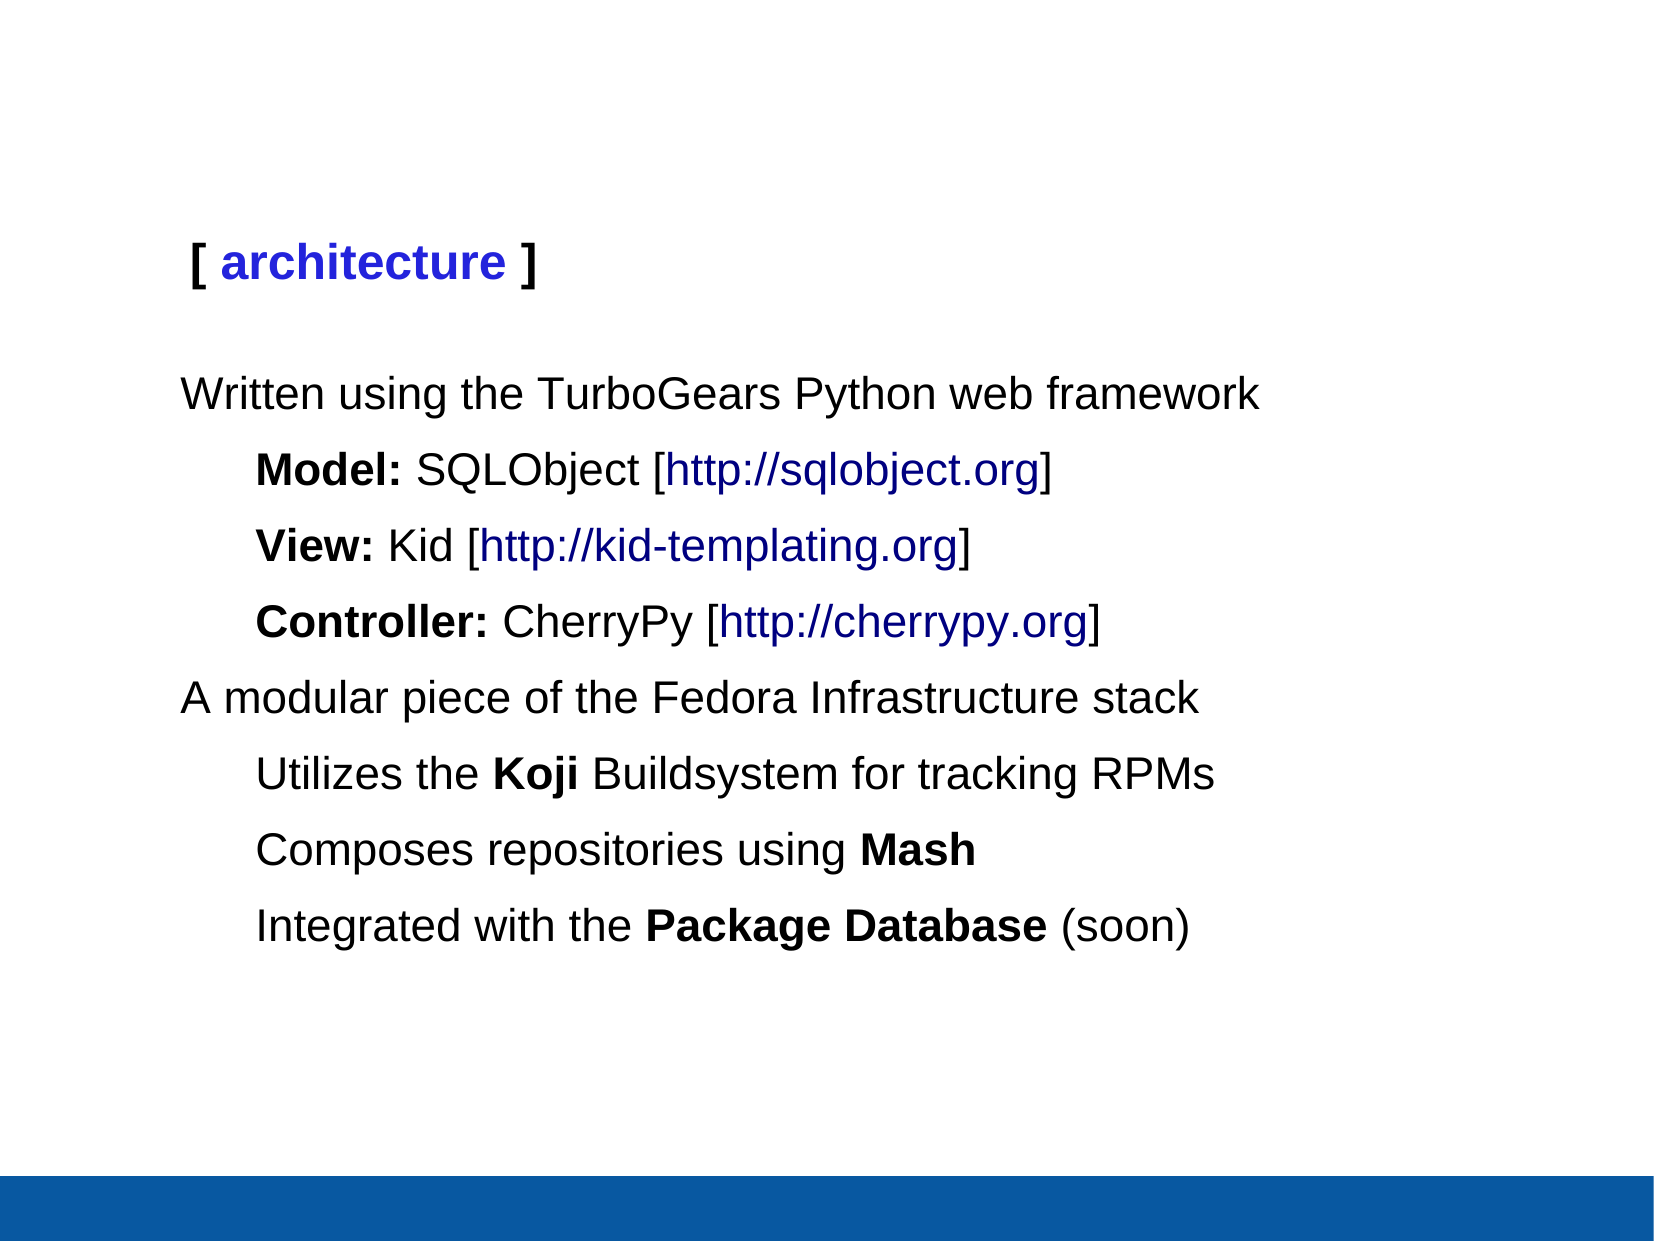

[ architecture ]
Written using the TurboGears Python web framework
Model: SQLObject [http://sqlobject.org]
View: Kid [http://kid-templating.org]
Controller: CherryPy [http://cherrypy.org]
A modular piece of the Fedora Infrastructure stack
Utilizes the Koji Buildsystem for tracking RPMs
Composes repositories using Mash
Integrated with the Package Database (soon)